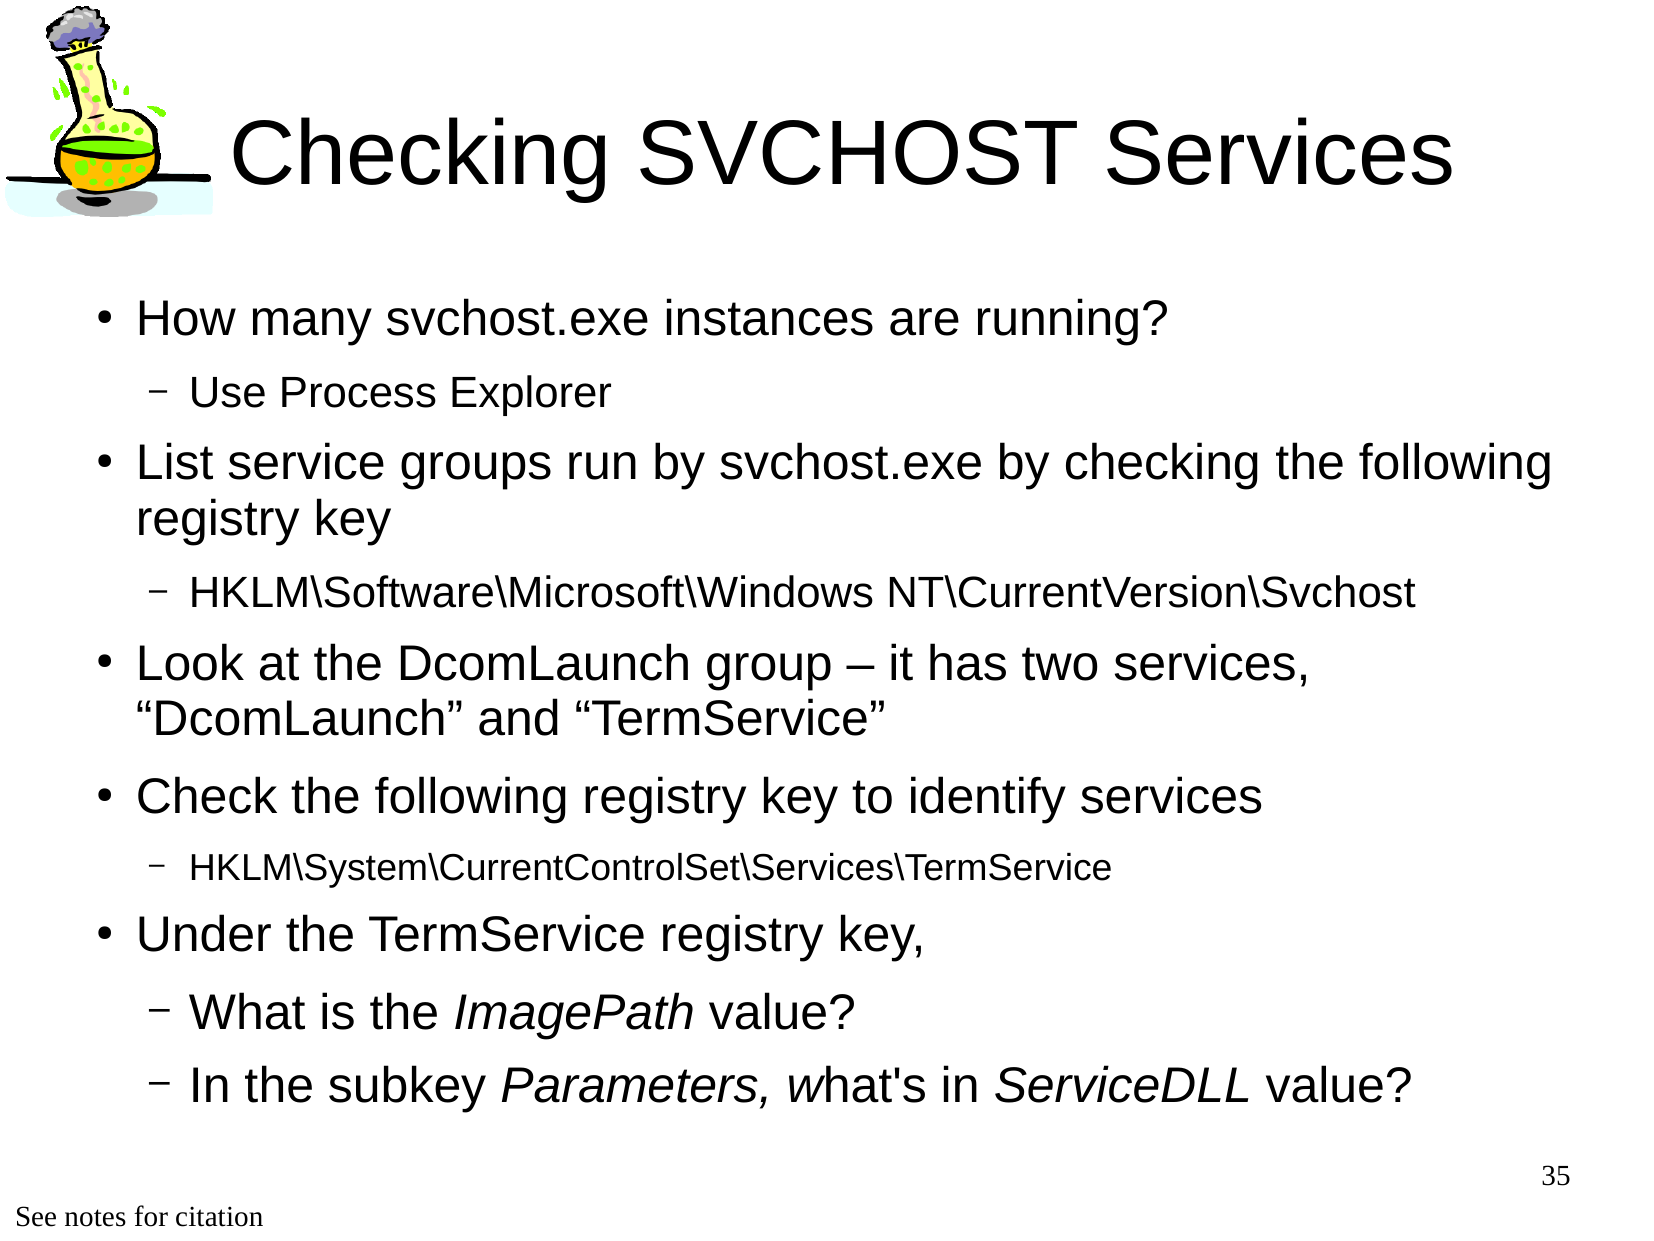

# Checking SVCHOST Services
How many svchost.exe instances are running?
Use Process Explorer
List service groups run by svchost.exe by checking the following registry key
HKLM\Software\Microsoft\Windows NT\CurrentVersion\Svchost
Look at the DcomLaunch group – it has two services, “DcomLaunch” and “TermService”
Check the following registry key to identify services
HKLM\System\CurrentControlSet\Services\TermService
Under the TermService registry key,
What is the ImagePath value?
In the subkey Parameters, what's in ServiceDLL value?
35
See notes for citation